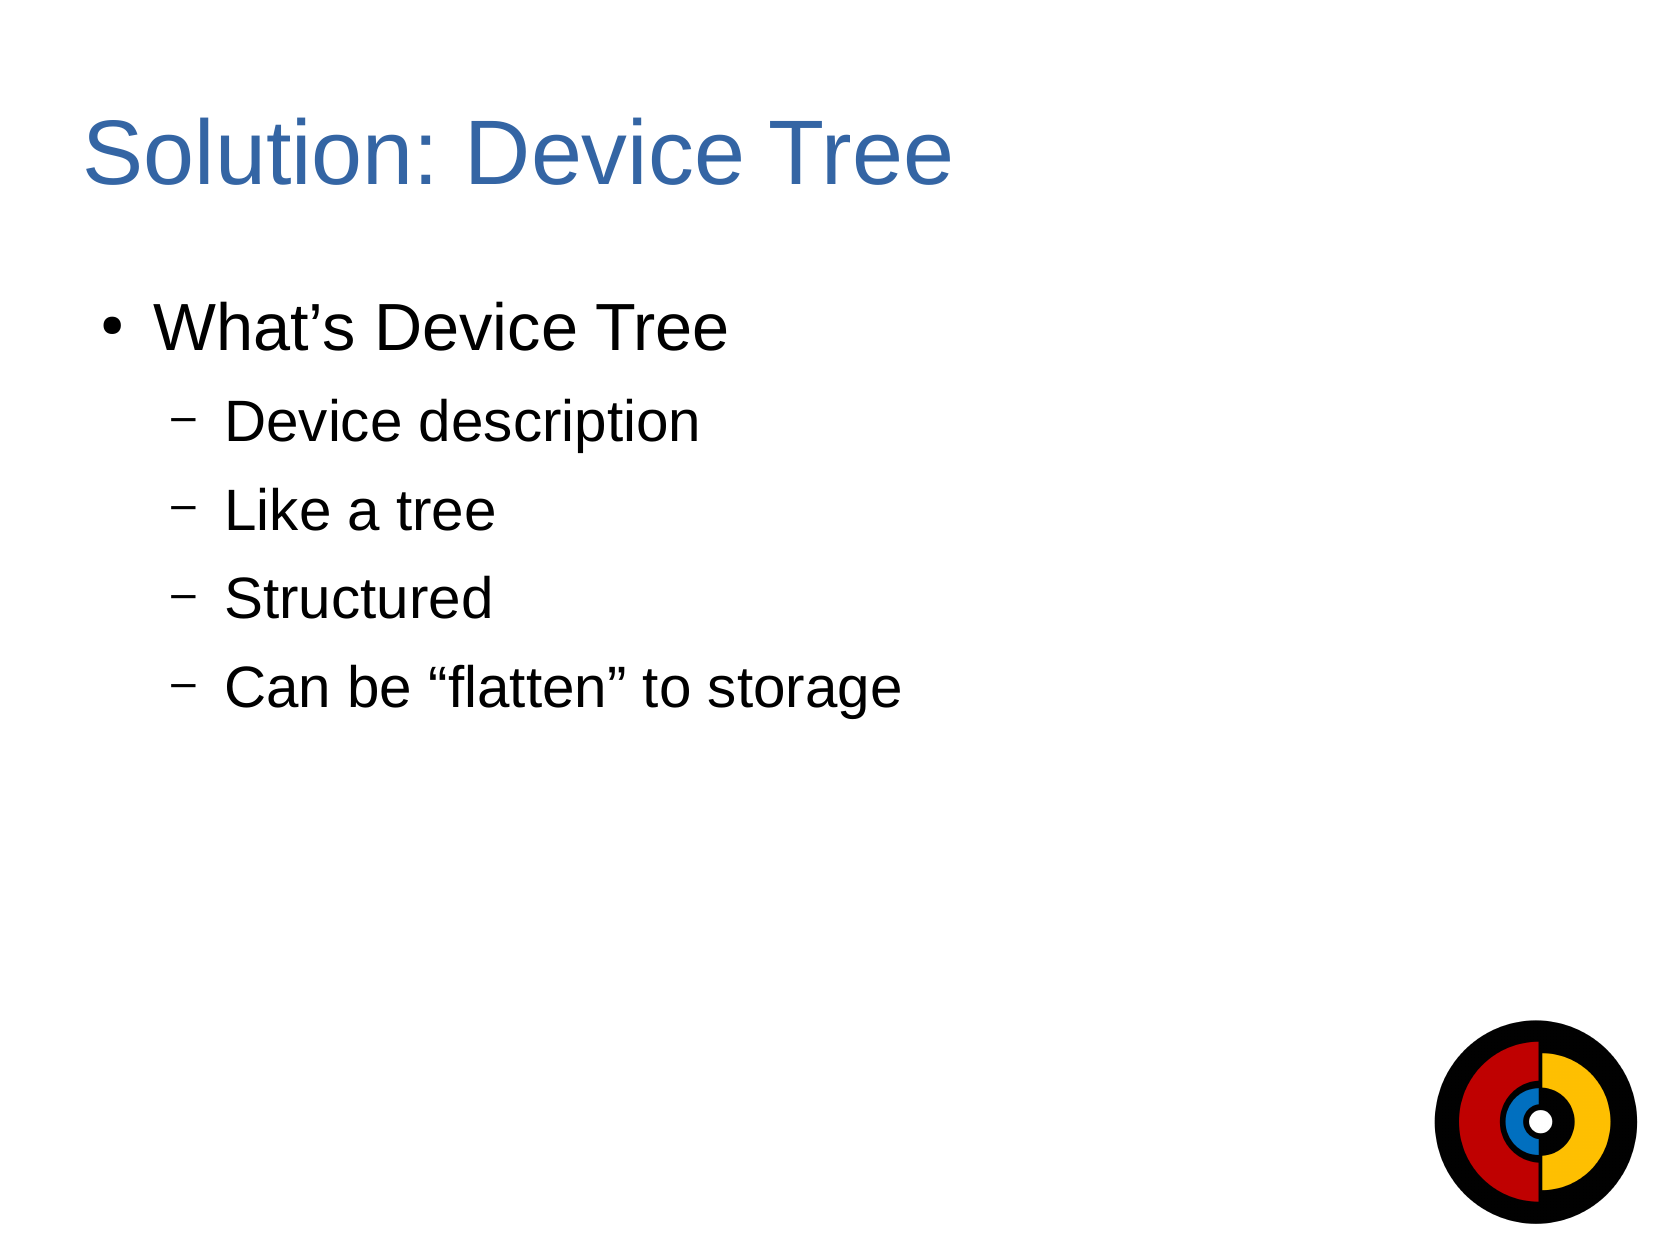

# Solution: Device Tree
What’s Device Tree
Device description
Like a tree
Structured
Can be “flatten” to storage